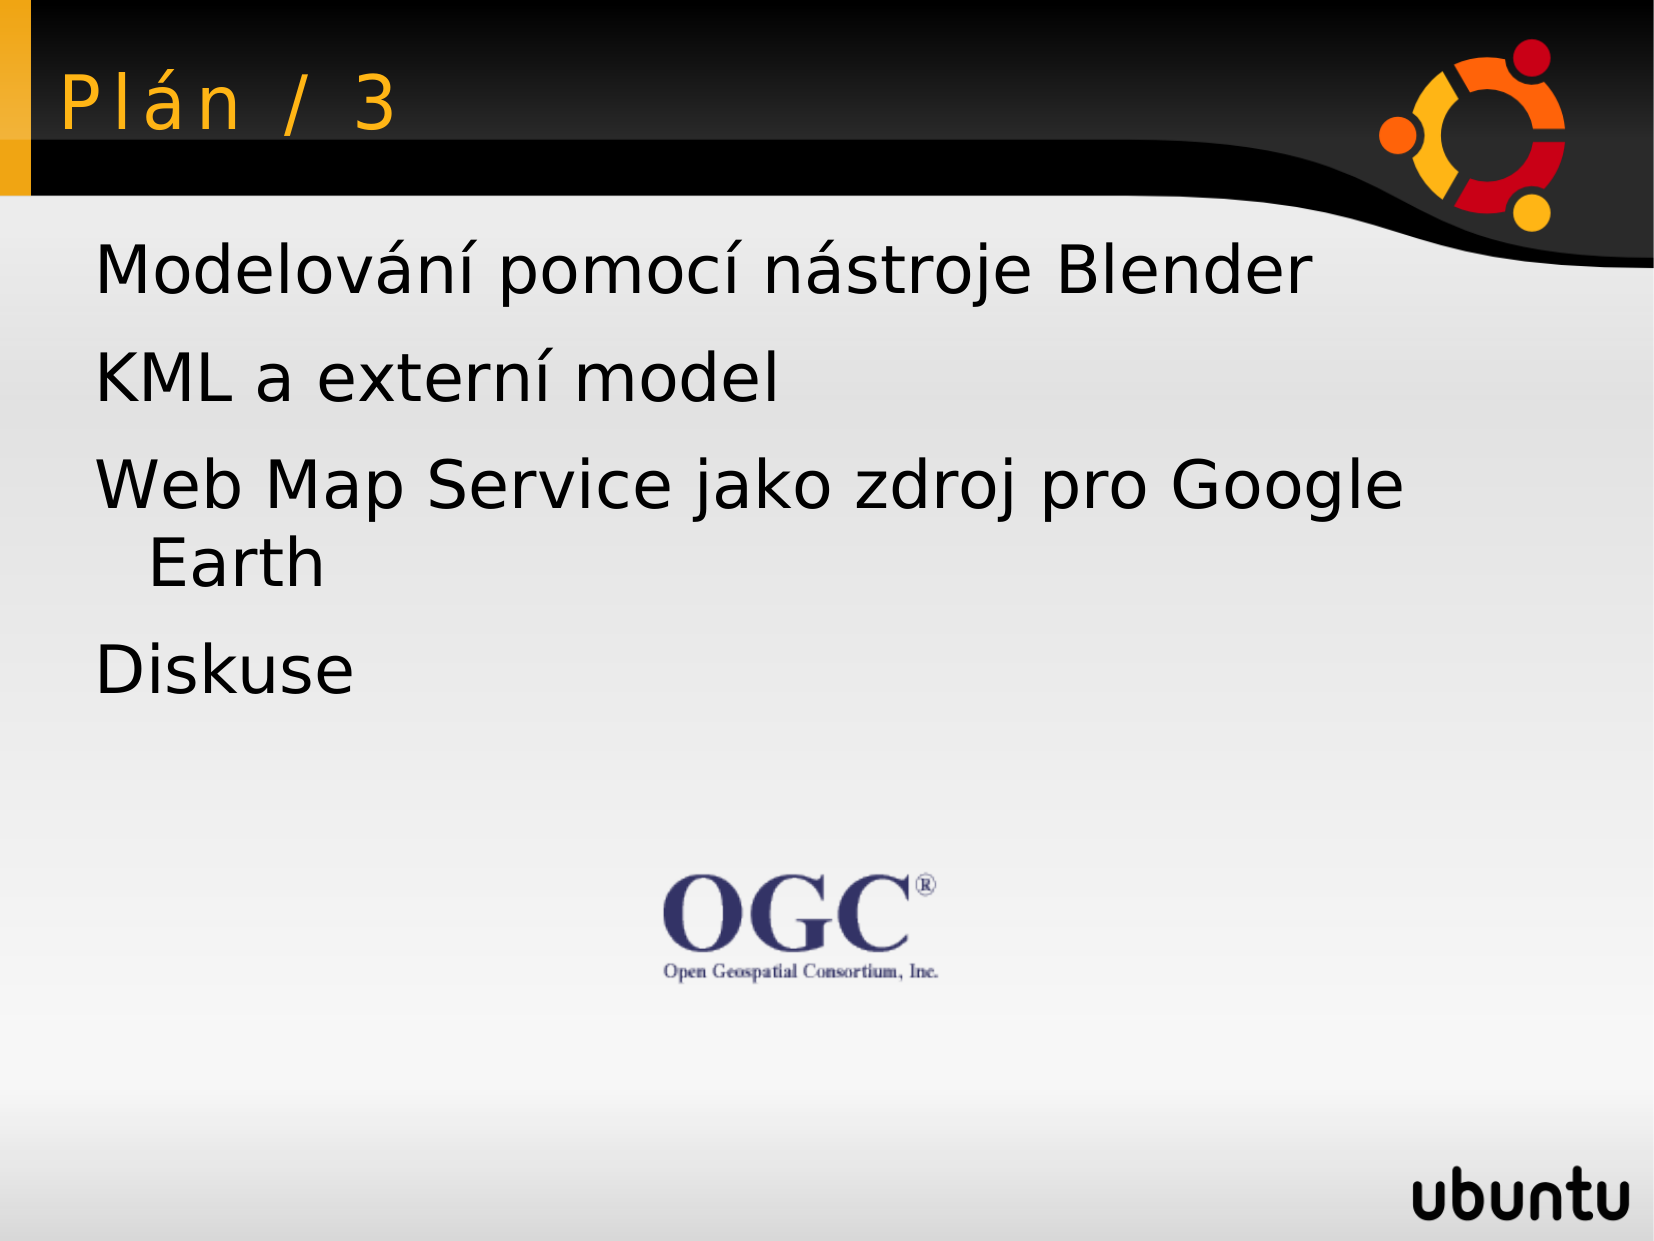

# Plán / 3
Modelování pomocí nástroje Blender
KML a externí model
Web Map Service jako zdroj pro Google Earth
Diskuse